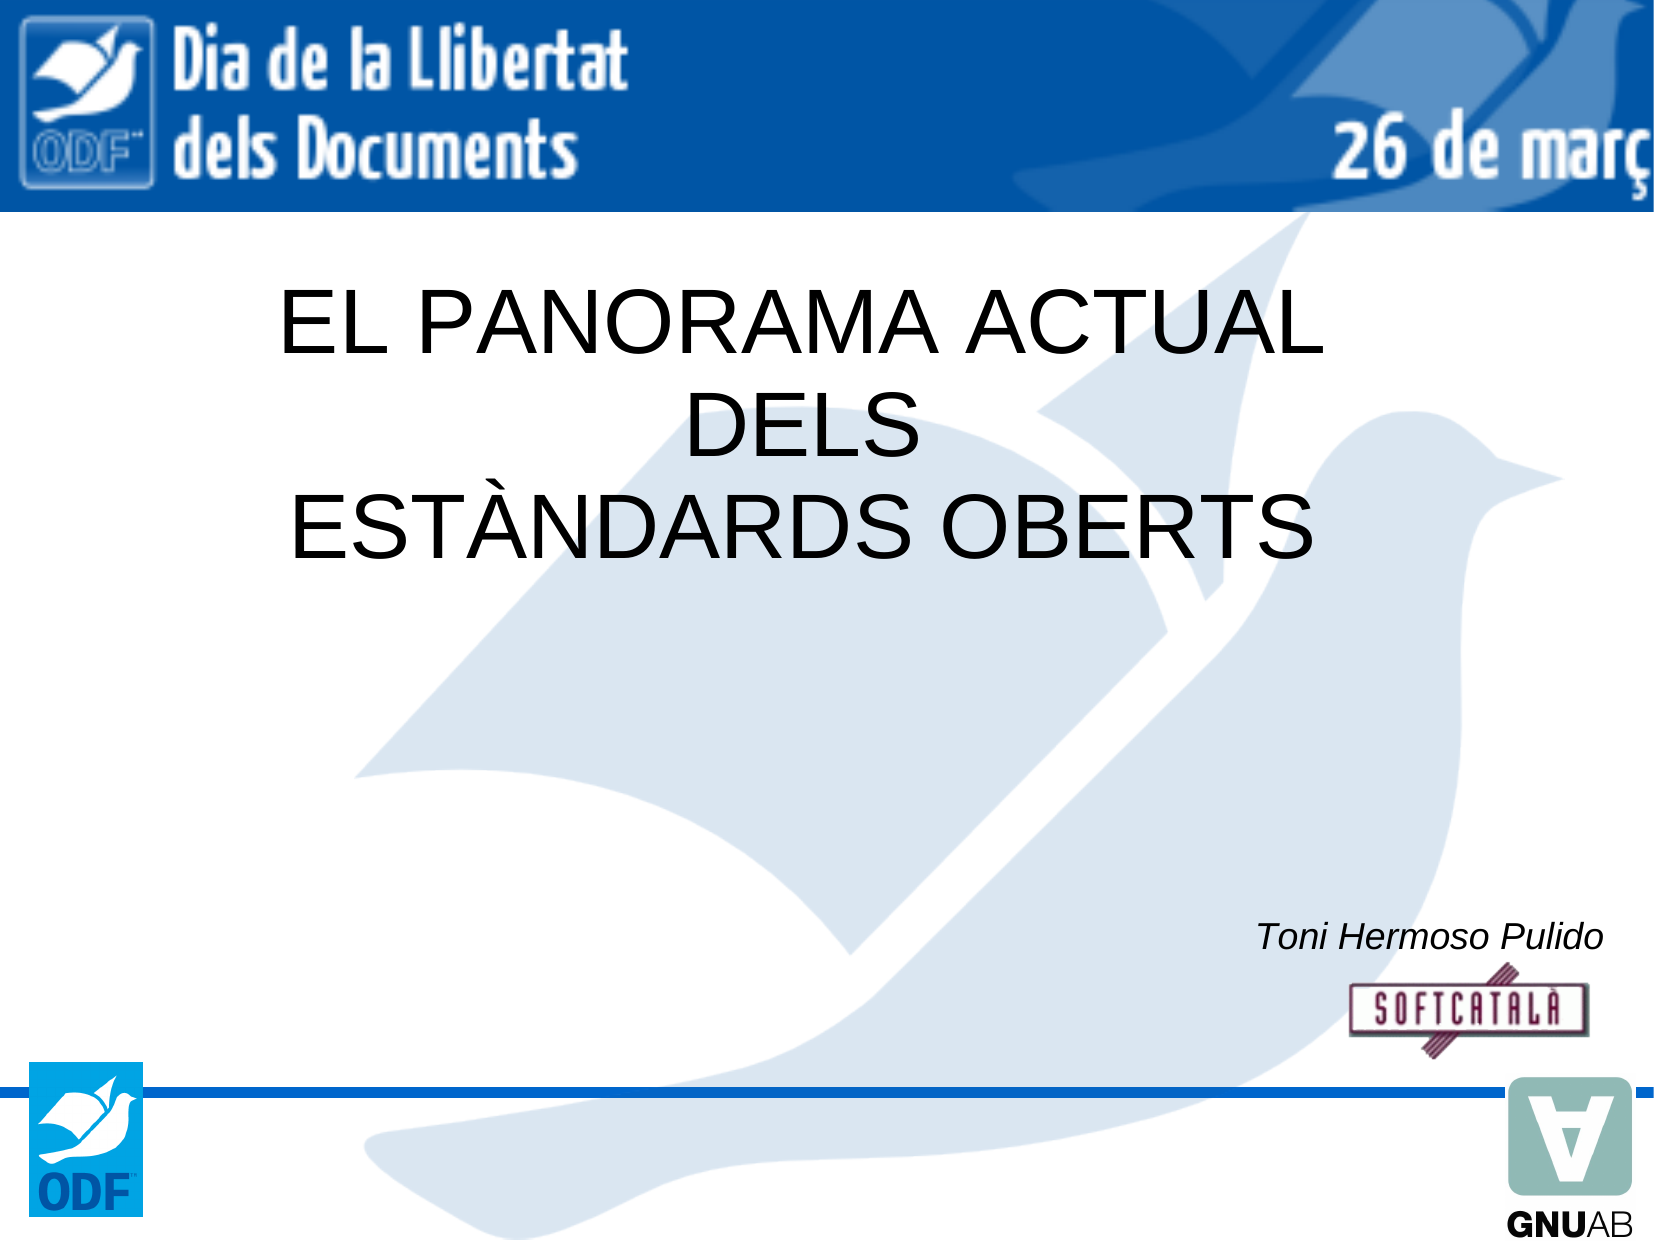

# EL PANORAMA ACTUAL DELS ESTÀNDARDS OBERTS
Toni Hermoso Pulido